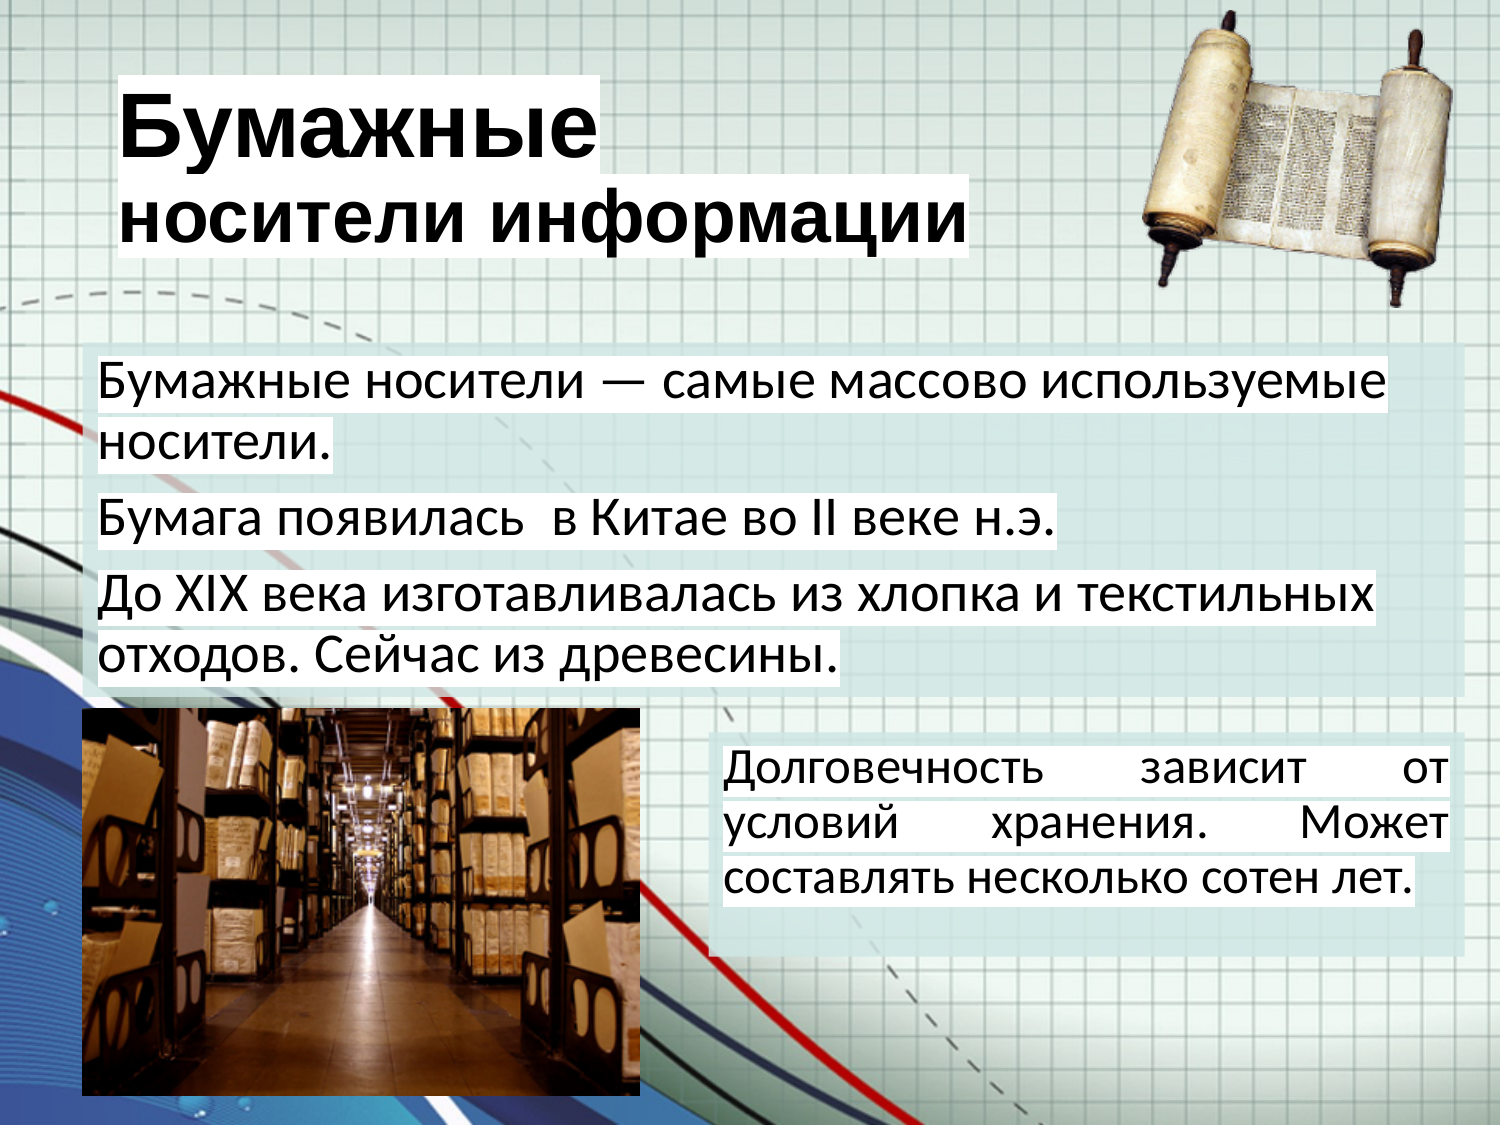

# Бумажные носители информации
Бумажные носители — самые массово используемые носители.
Бумага появилась в Китае во II веке н.э.
До XIX века изготавливалась из хлопка и текстильных отходов. Сейчас из древесины.
Долговечность зависит от условий хранения. Может составлять несколько сотен лет.